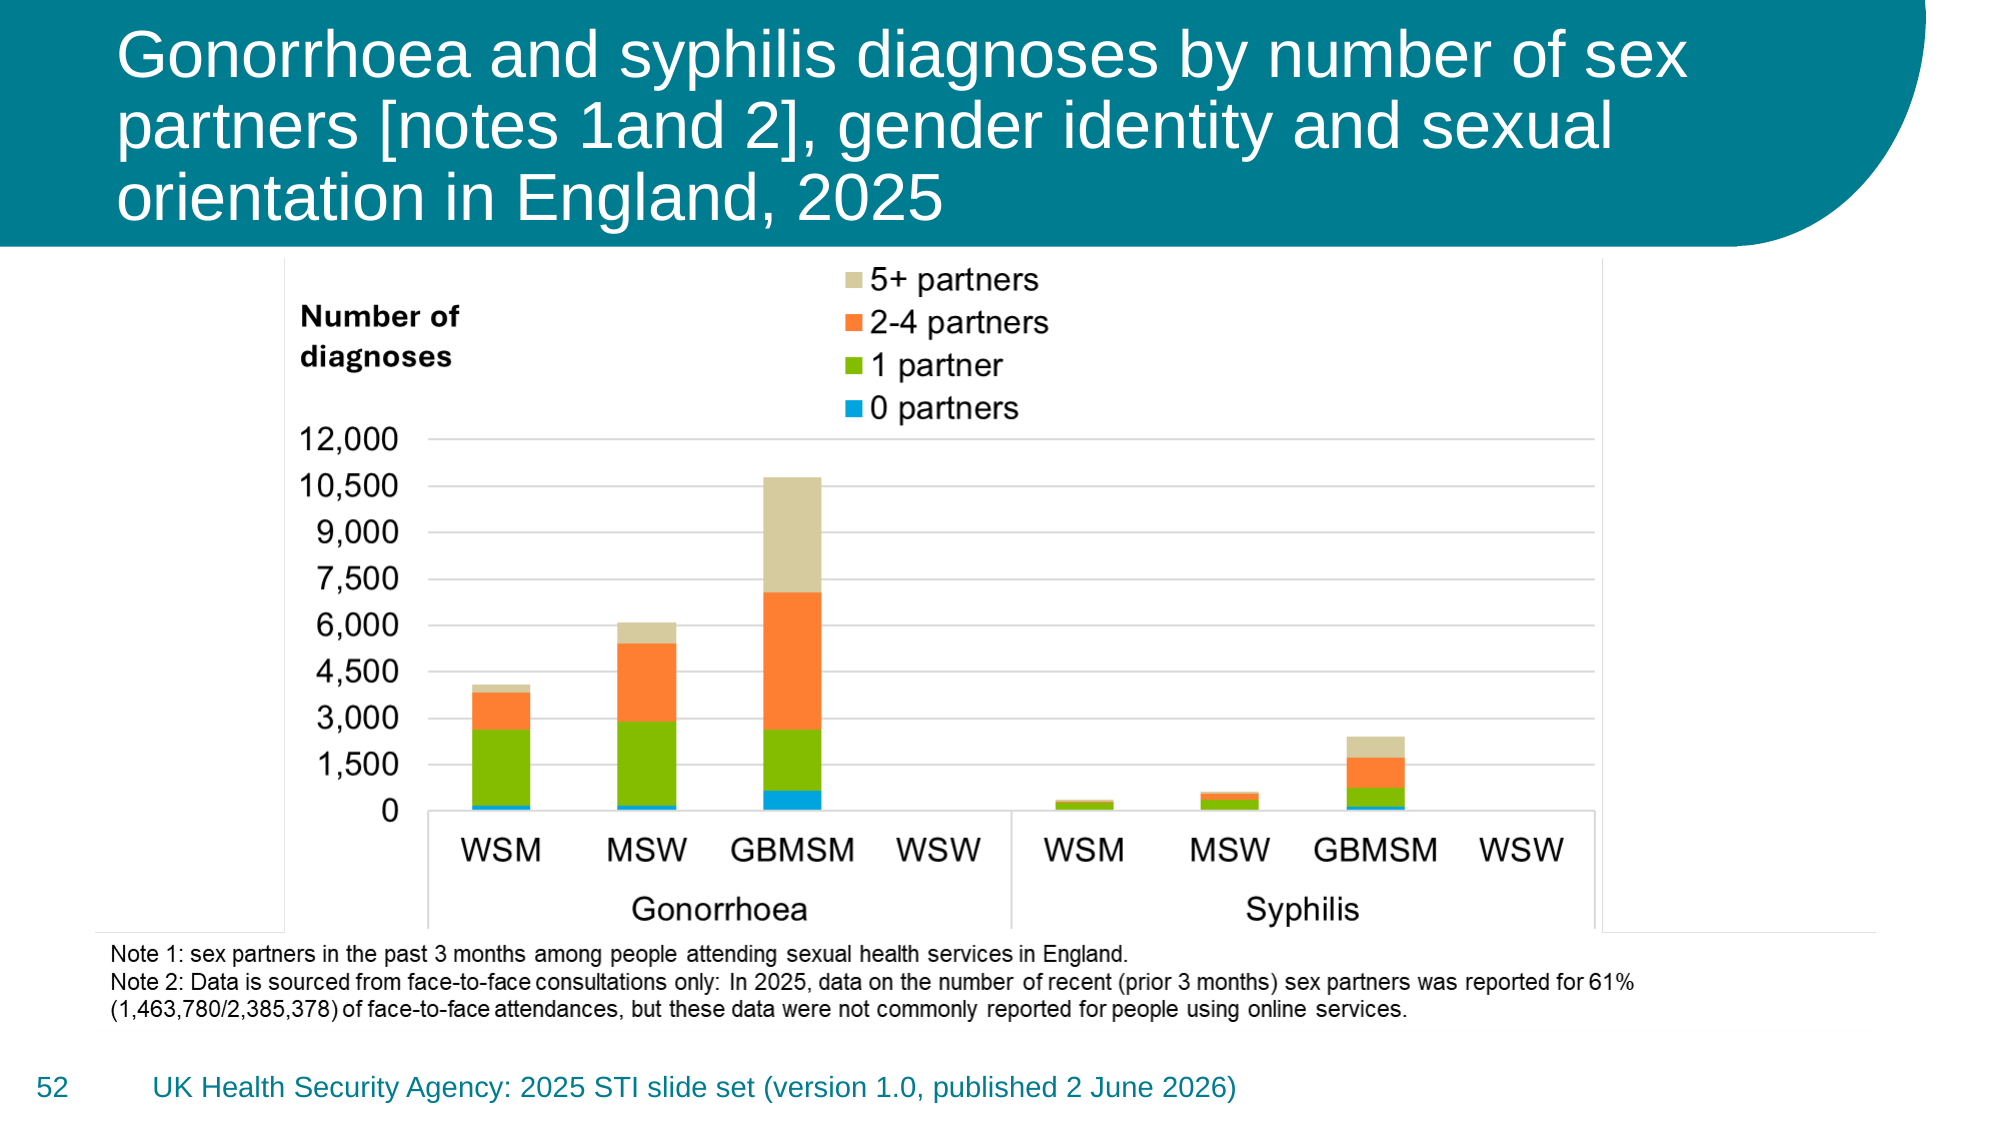

# Gonorrhoea and syphilis diagnoses by number of sex partners [notes 1and 2], gender identity and sexual orientation in England, 2025
51
UK Health Security Agency: 2025 STI slide set (version 1.0, published 2 June 2026)